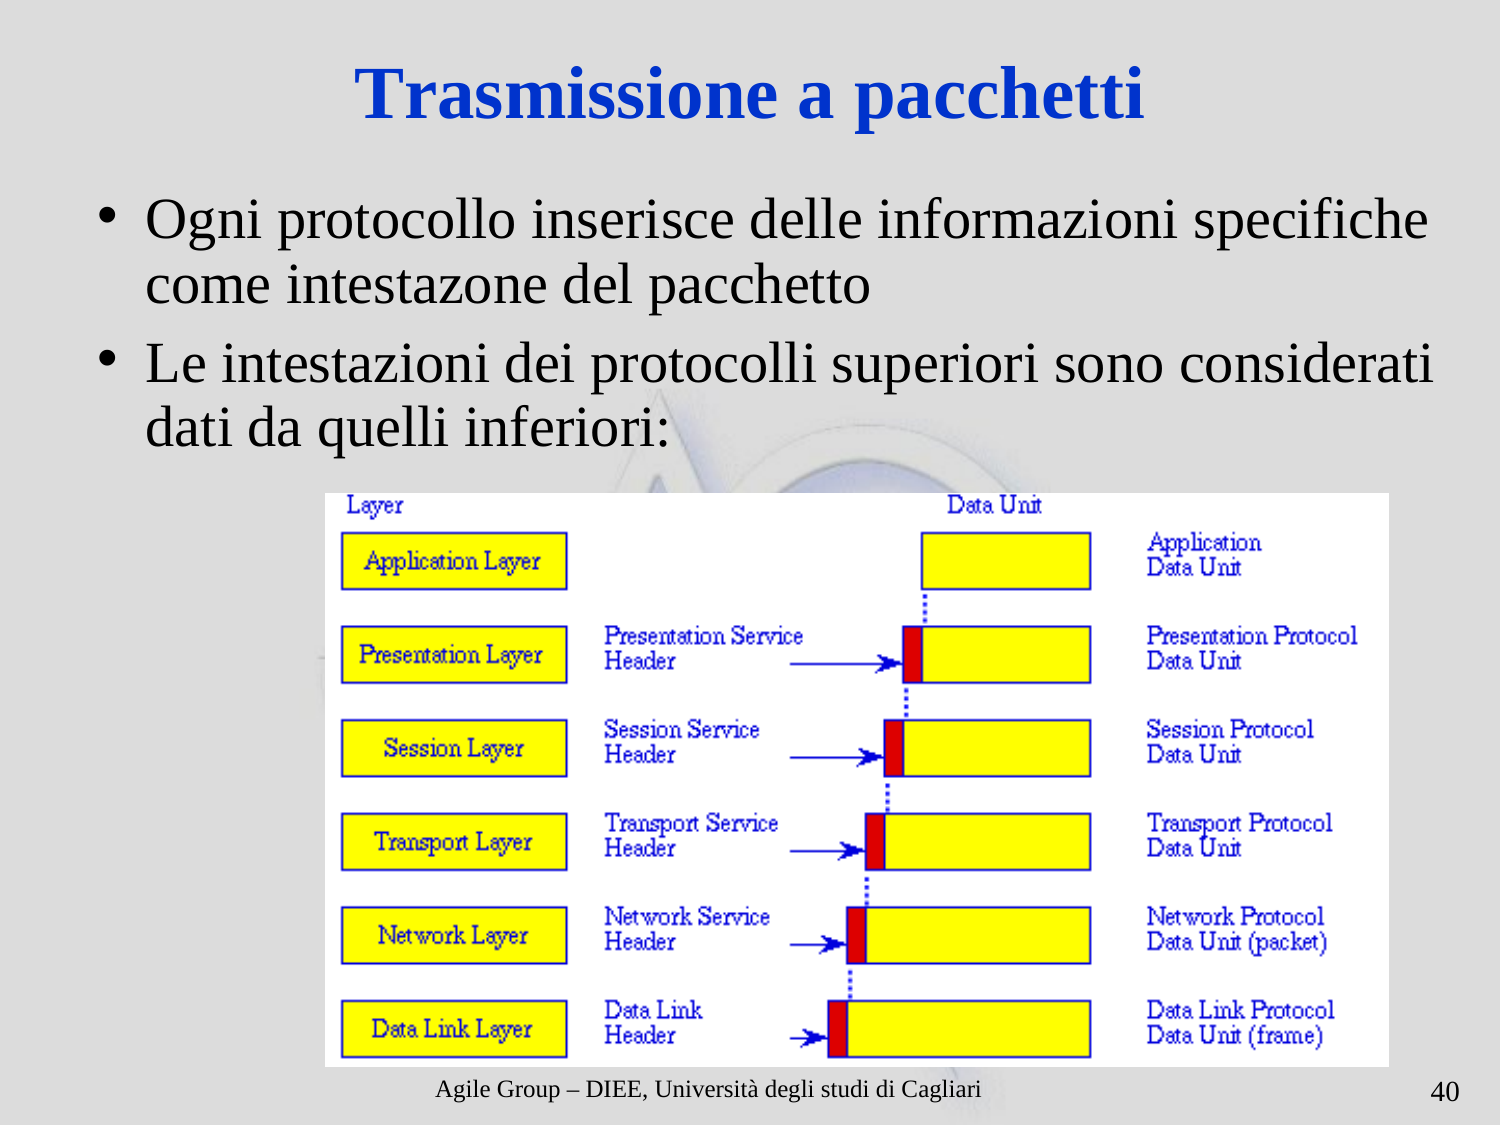

# Trasmissione a pacchetti
Ogni protocollo inserisce delle informazioni specifiche come intestazone del pacchetto
Le intestazioni dei protocolli superiori sono considerati dati da quelli inferiori:
40